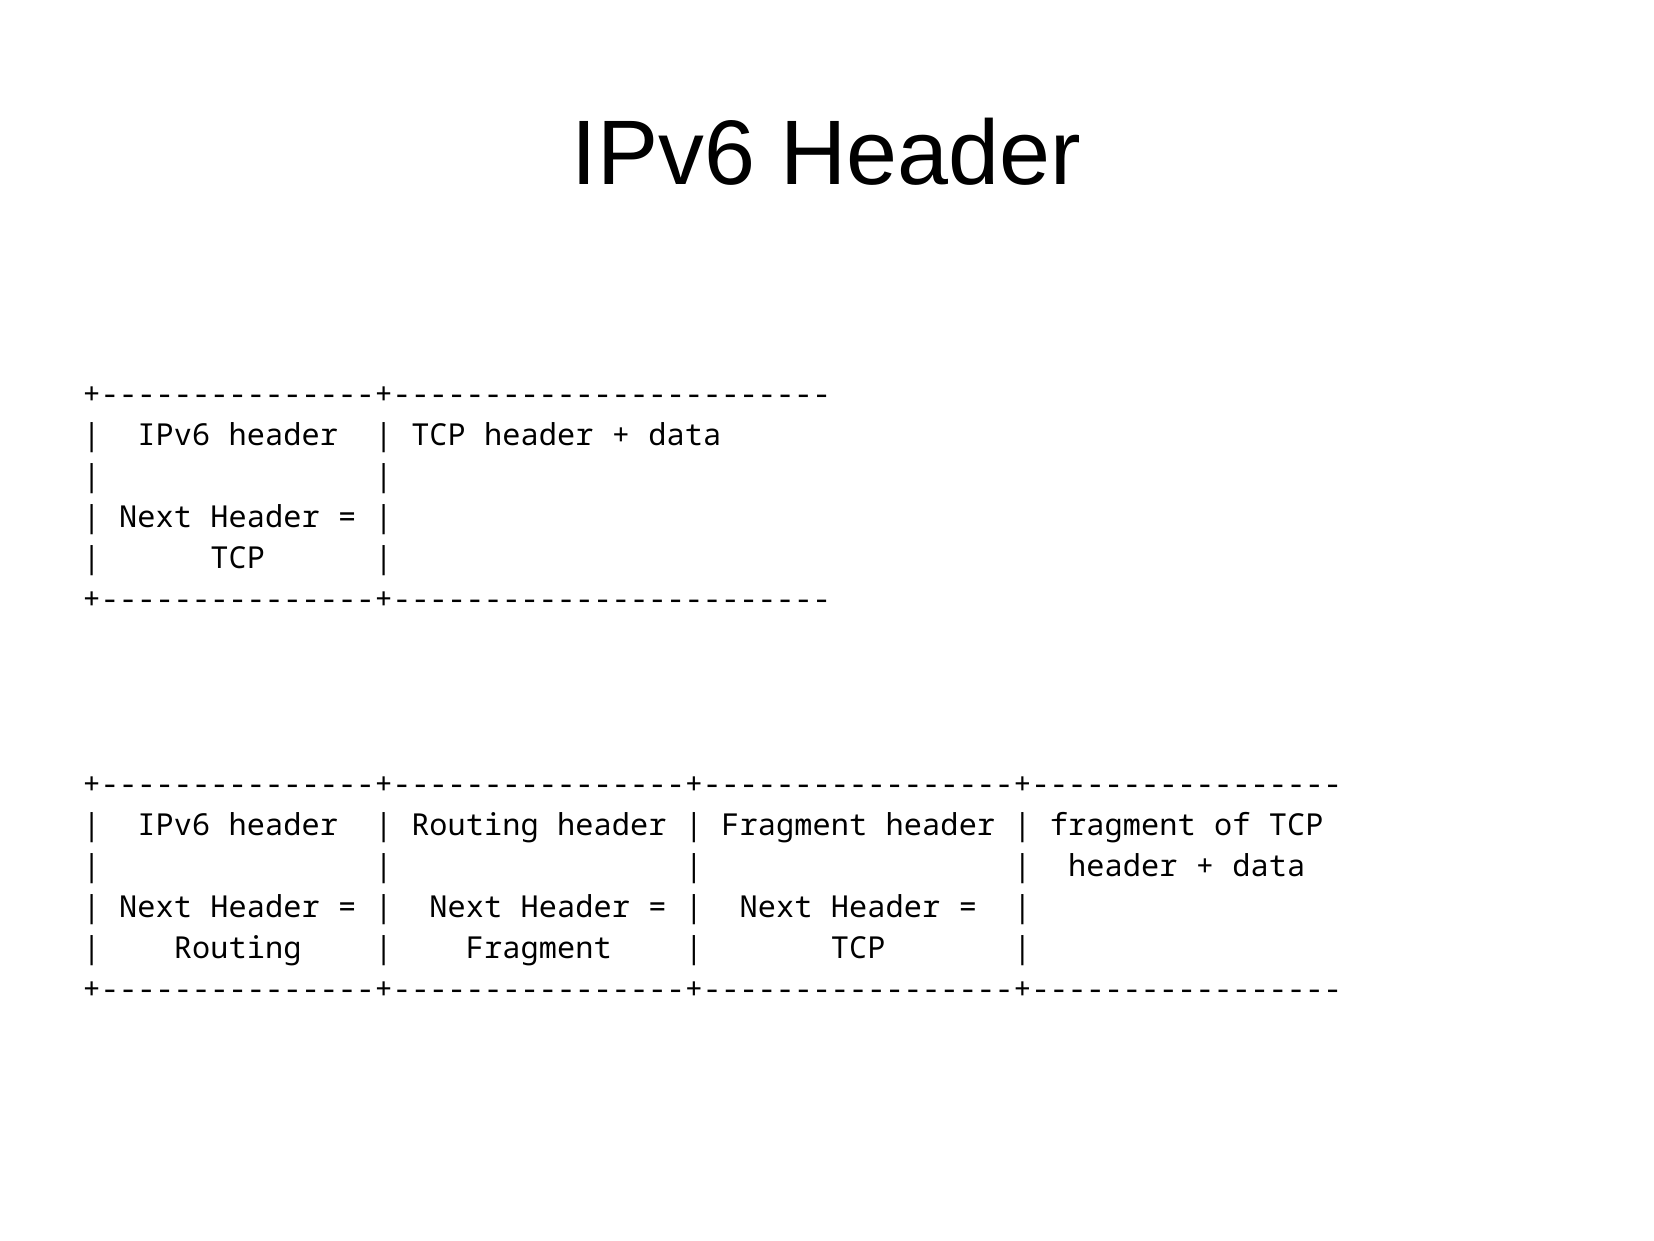

# IPv6 Header
+---------------+------------------------
| IPv6 header | TCP header + data
| |
| Next Header = |
| TCP |
+---------------+------------------------
+---------------+----------------+-----------------+-----------------
| IPv6 header | Routing header | Fragment header | fragment of TCP
| | | | header + data
| Next Header = | Next Header = | Next Header = |
| Routing | Fragment | TCP |
+---------------+----------------+-----------------+-----------------